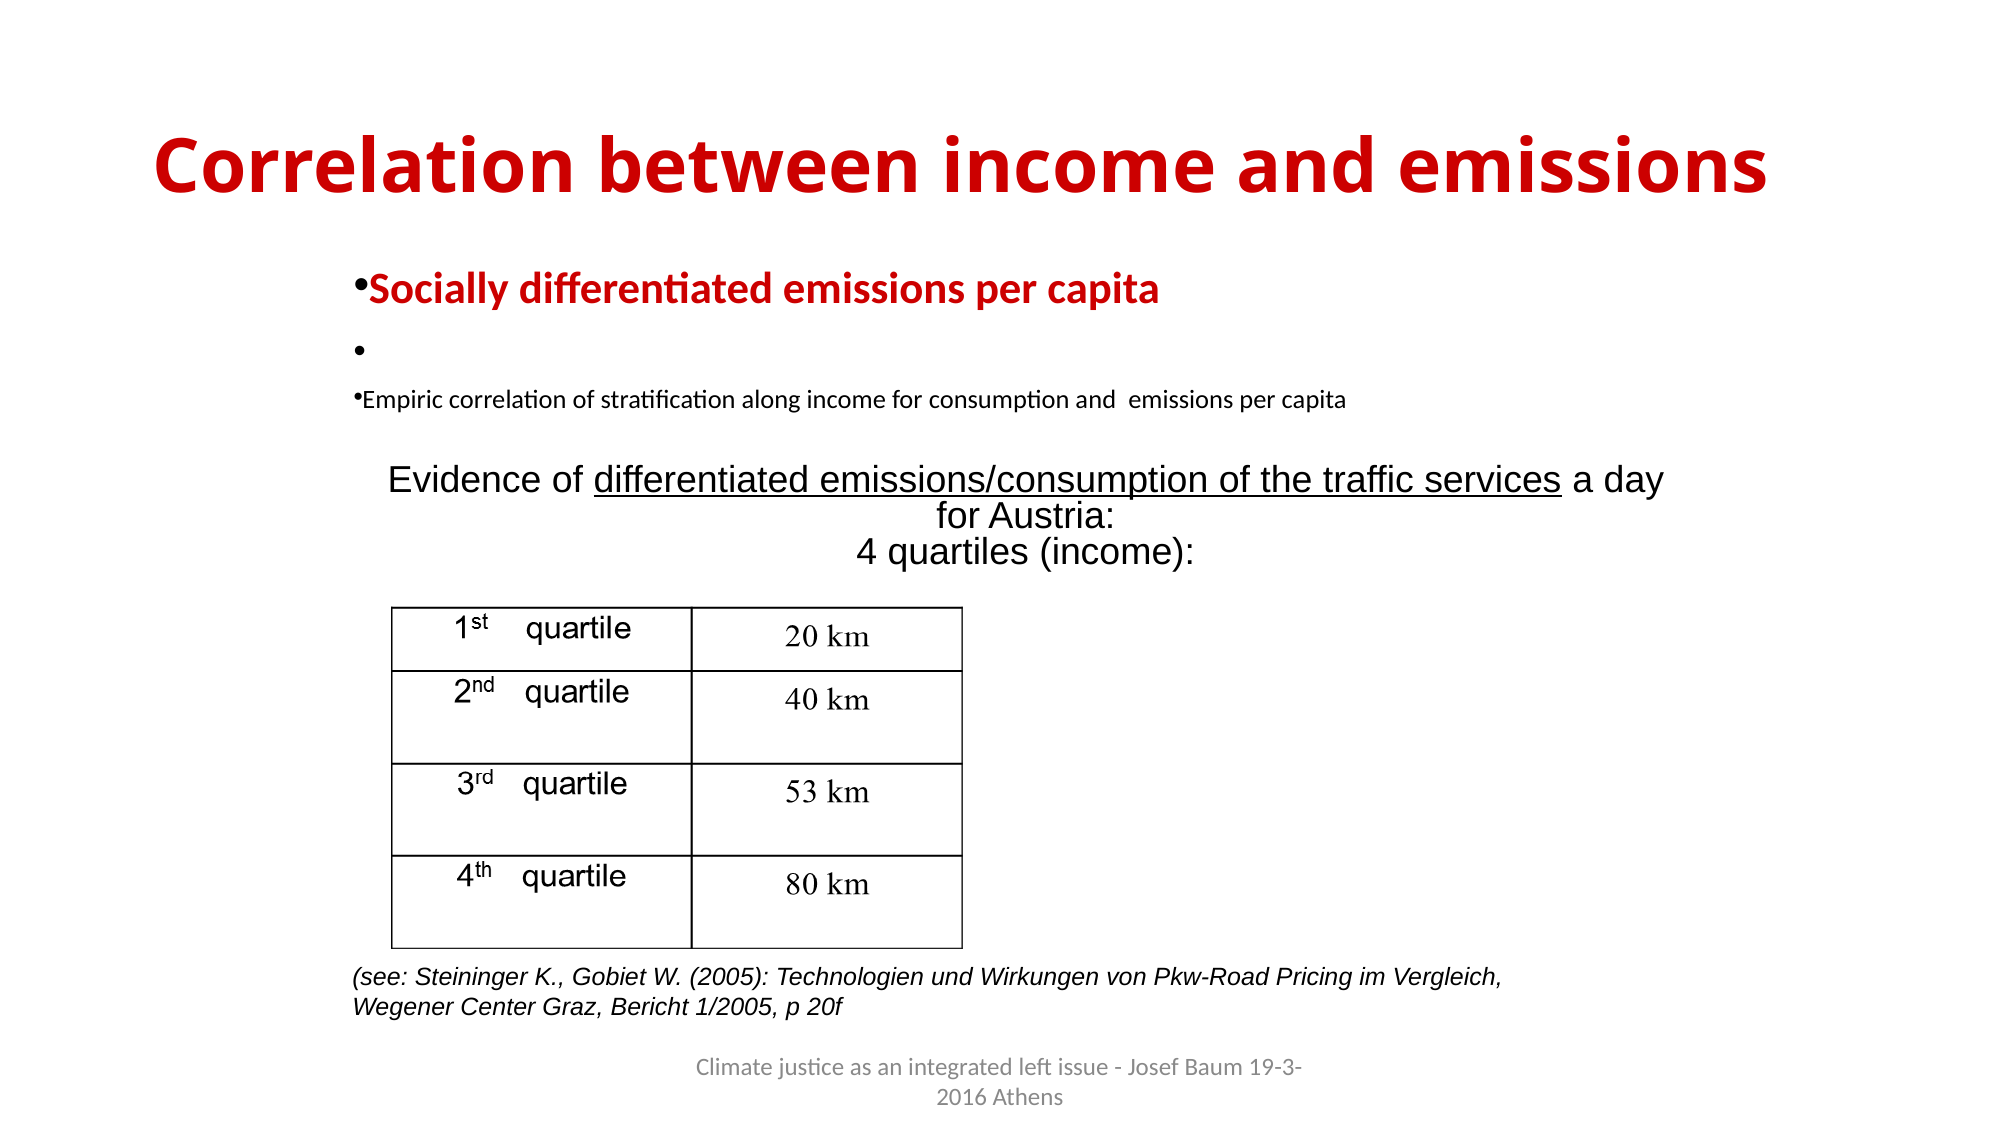

# Correlation between income and emissions
Socially differentiated emissions per capita
Empiric correlation of stratification along income for consumption and emissions per capita
Evidence of differentiated emissions/consumption of the traffic services a day for Austria:
4 quartiles (income):
(see: Steininger K., Gobiet W. (2005): Technologien und Wirkungen von Pkw-Road Pricing im Vergleich, Wegener Center Graz, Bericht 1/2005, p 20f
Climate justice as an integrated left issue - Josef Baum 19-3-2016 Athens